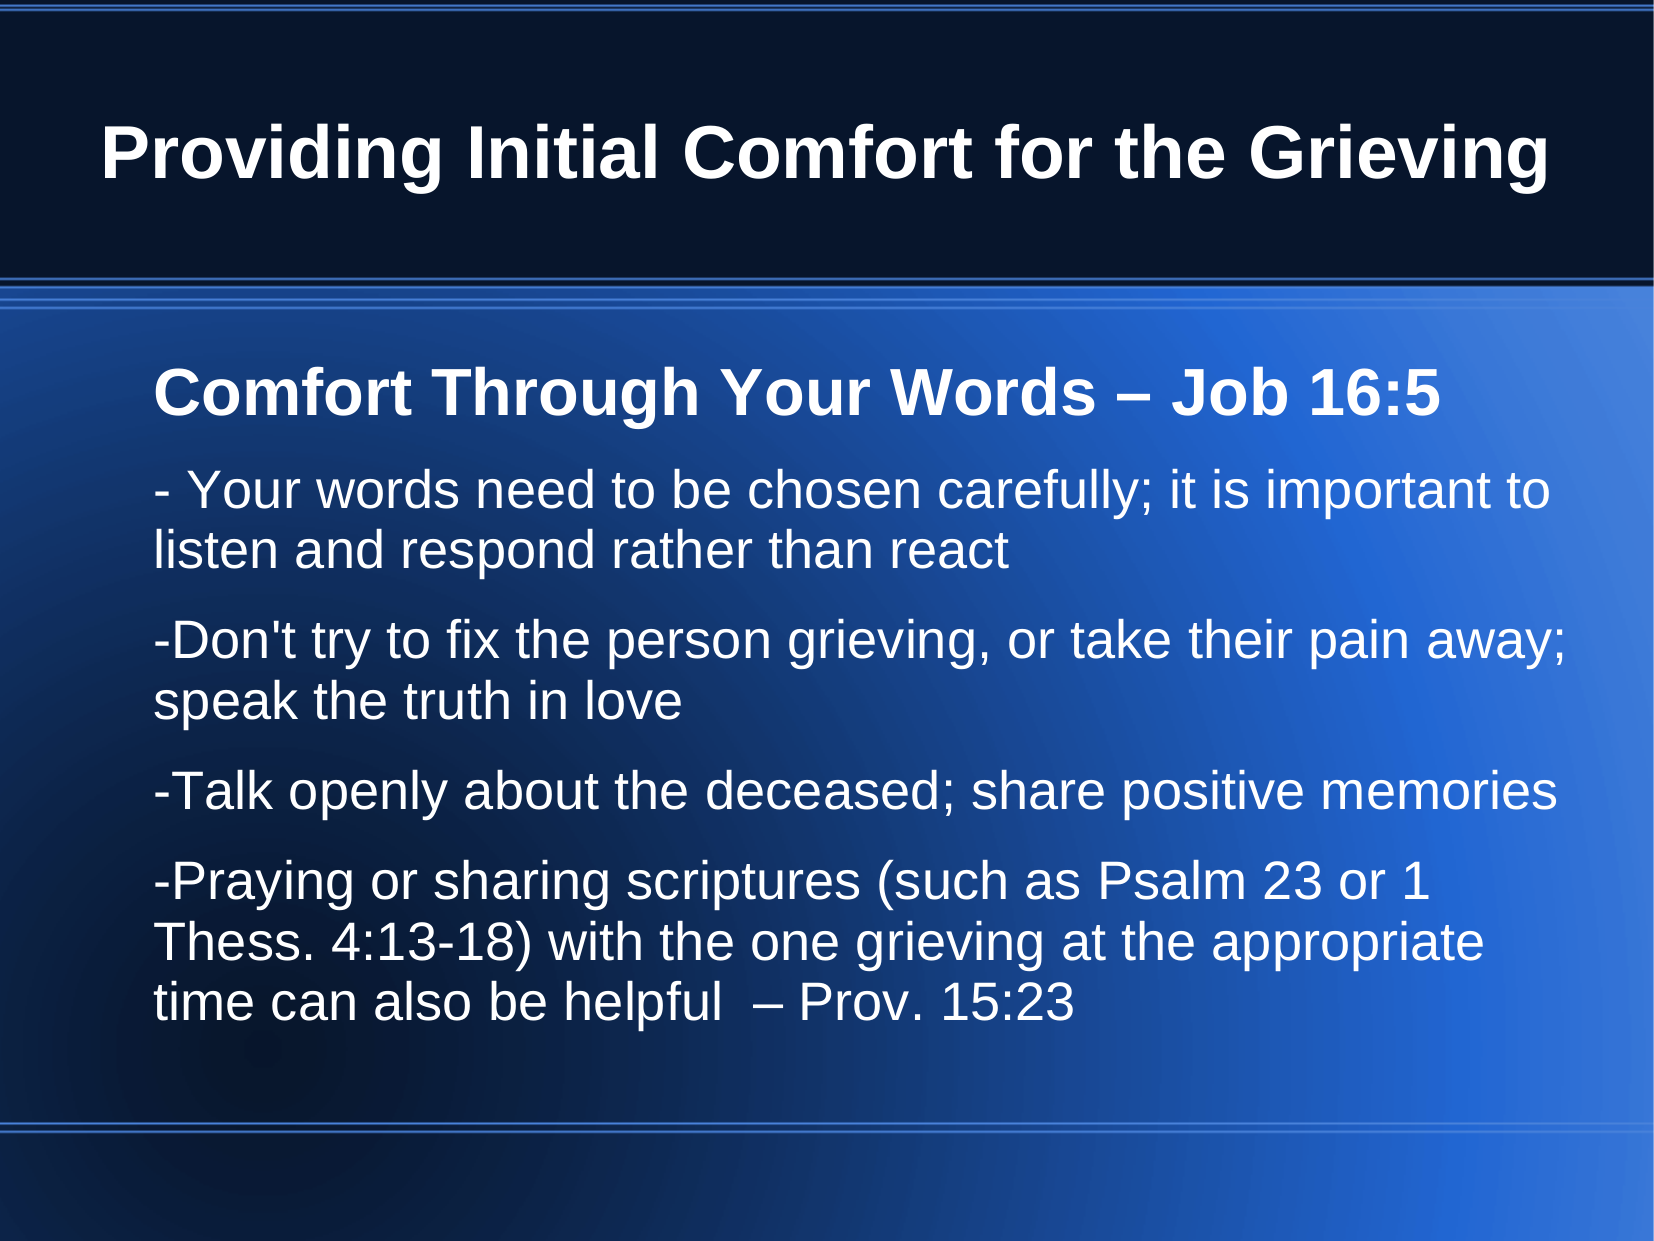

# Providing Initial Comfort for the Grieving
Comfort Through Your Words – Job 16:5
- Your words need to be chosen carefully; it is important to listen and respond rather than react
-Don't try to fix the person grieving, or take their pain away; speak the truth in love
-Talk openly about the deceased; share positive memories
-Praying or sharing scriptures (such as Psalm 23 or 1 Thess. 4:13-18) with the one grieving at the appropriate time can also be helpful – Prov. 15:23